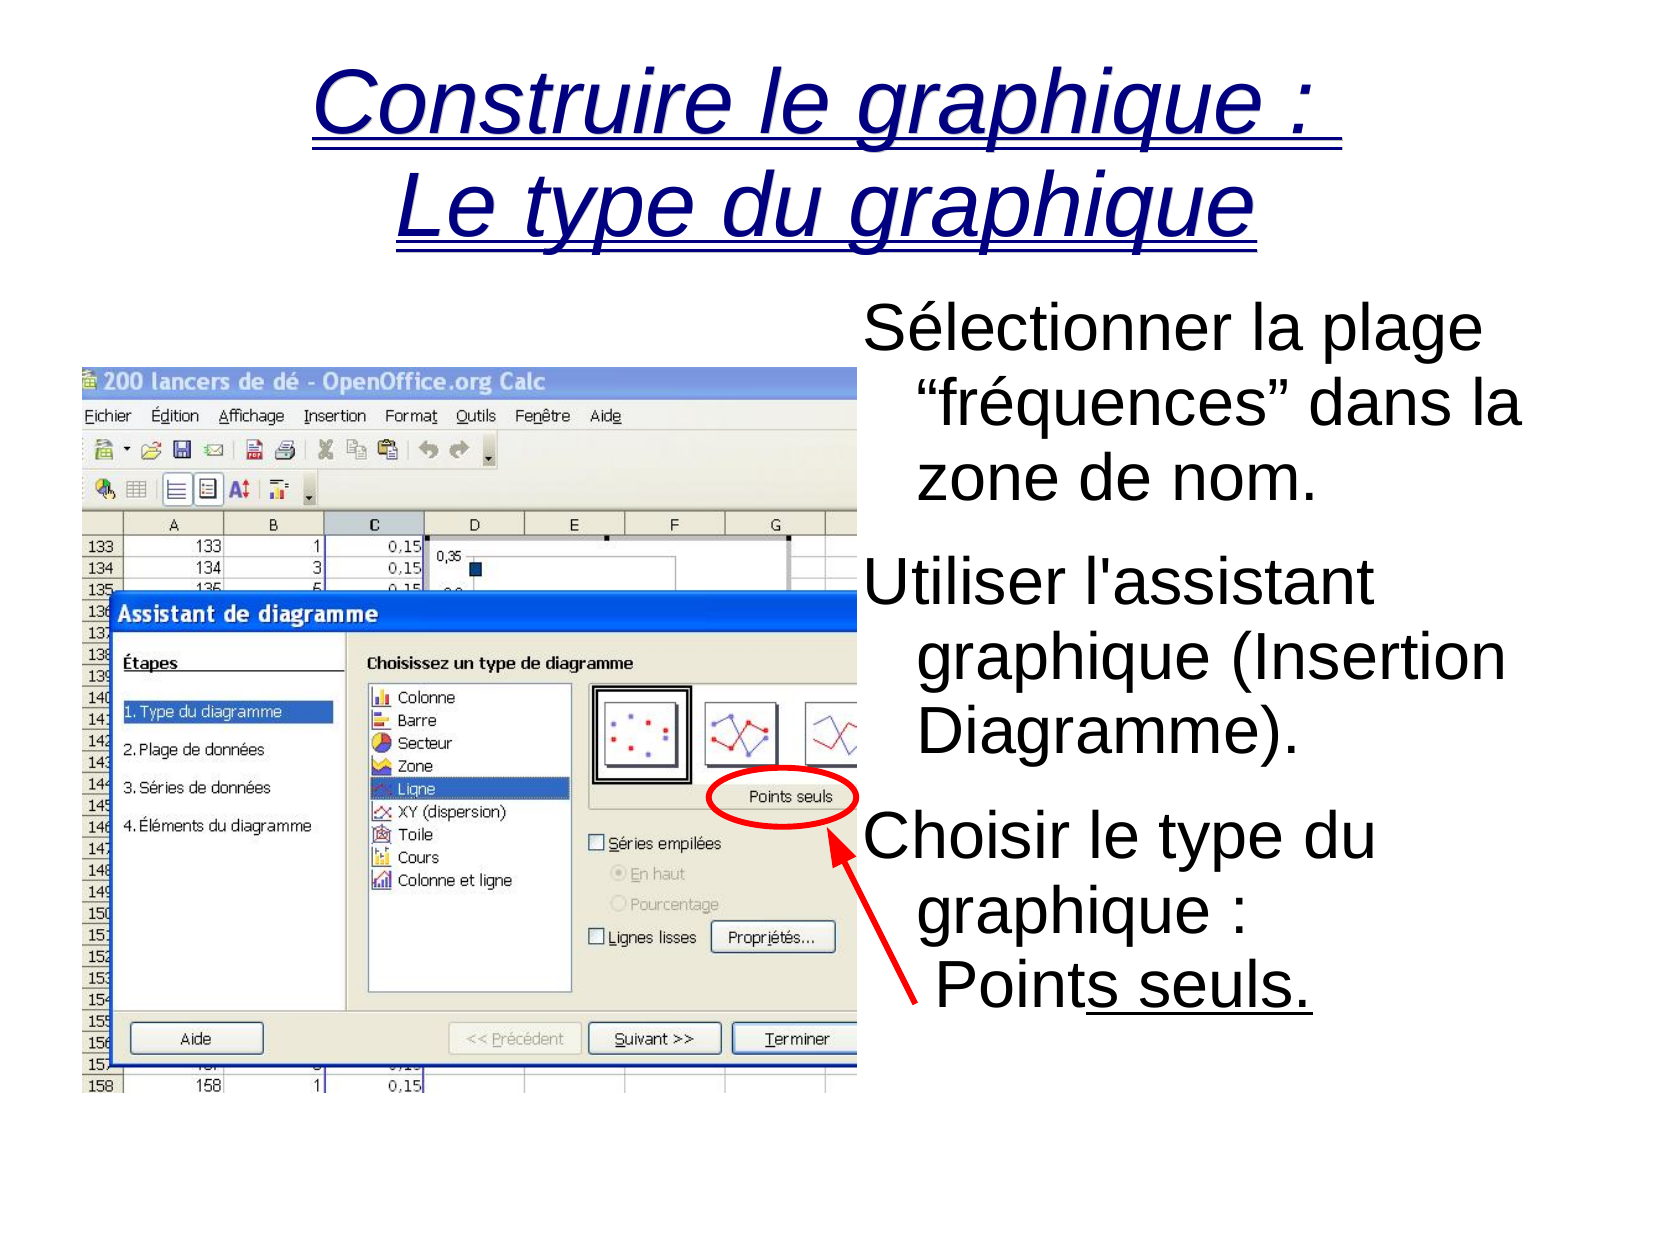

# Construire le graphique : Le type du graphique
Sélectionner la plage “fréquences” dans la zone de nom.
Utiliser l'assistant graphique (Insertion Diagramme).
Choisir le type du graphique :
 Points seuls.